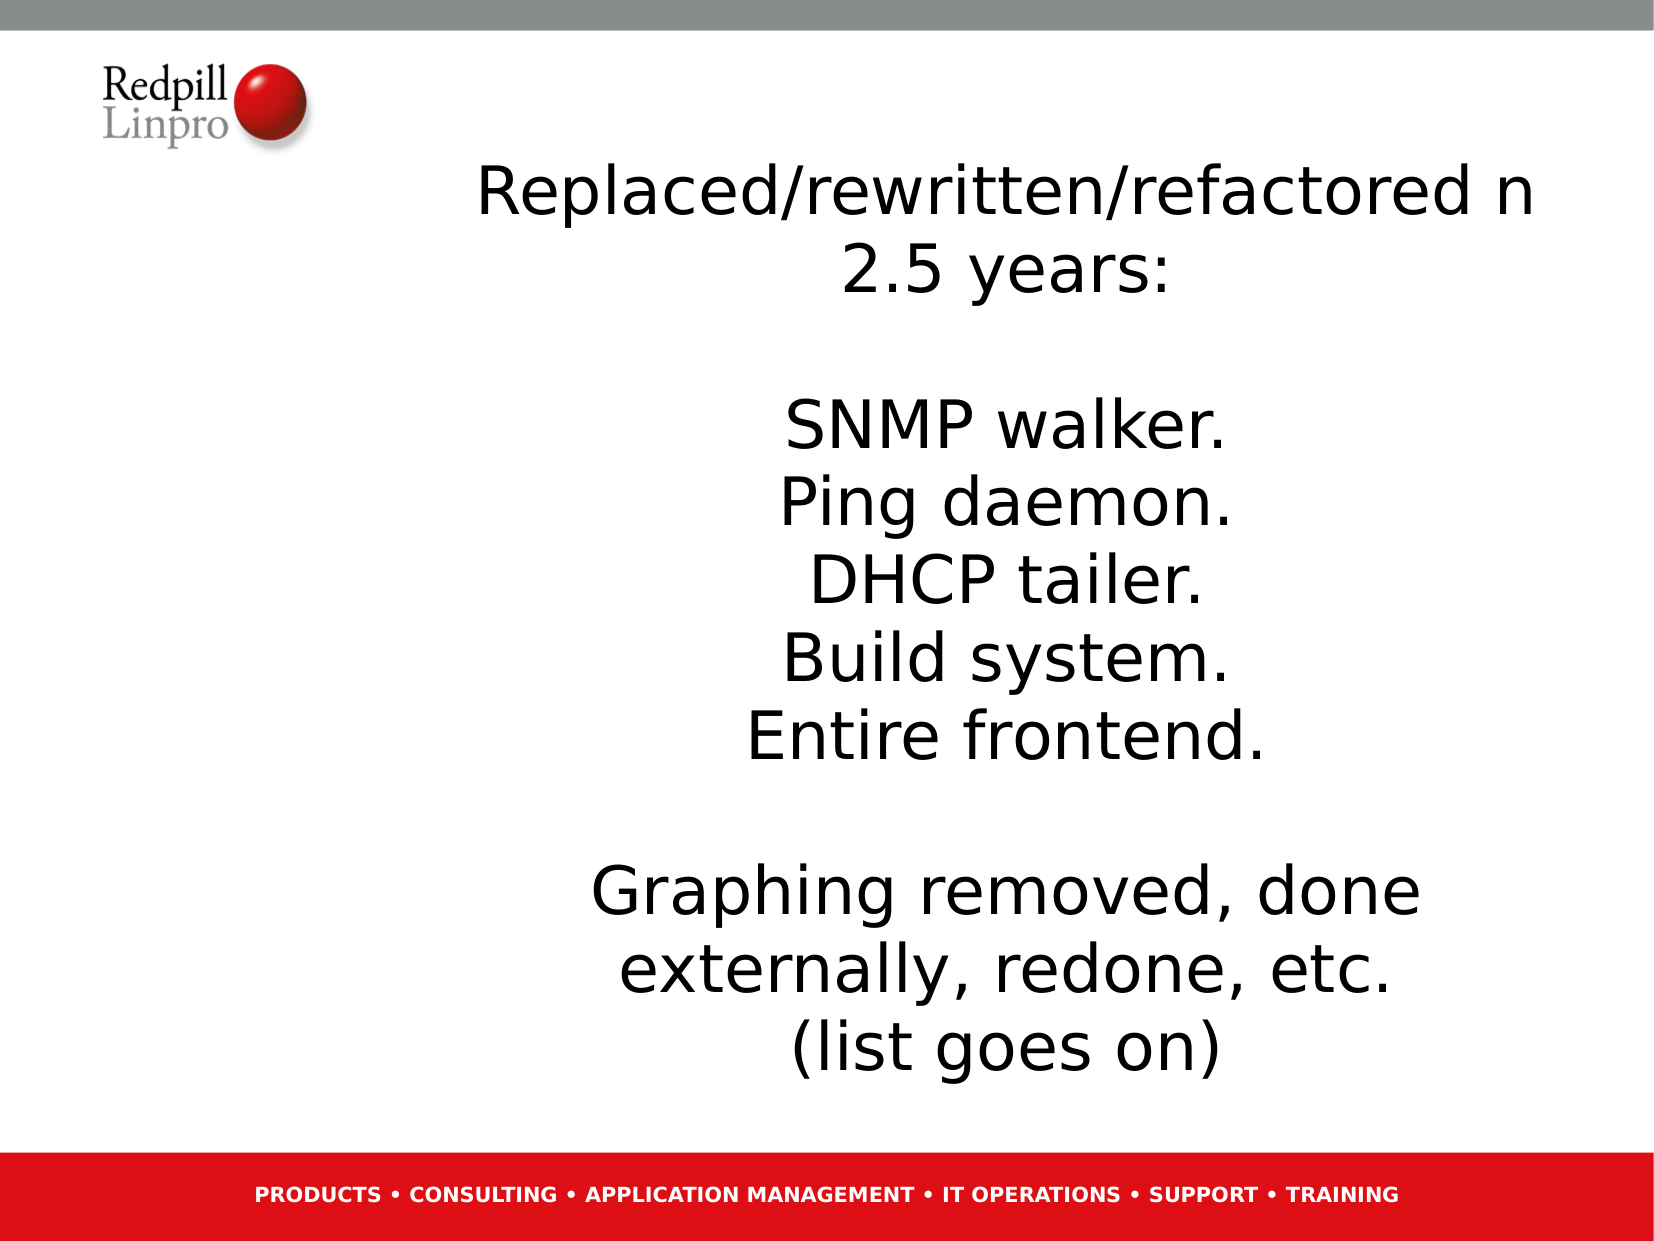

# Replaced/rewritten/refactored n 2.5 years:
SNMP walker.
Ping daemon.
DHCP tailer.
Build system.
Entire frontend.
Graphing removed, done externally, redone, etc.
(list goes on)